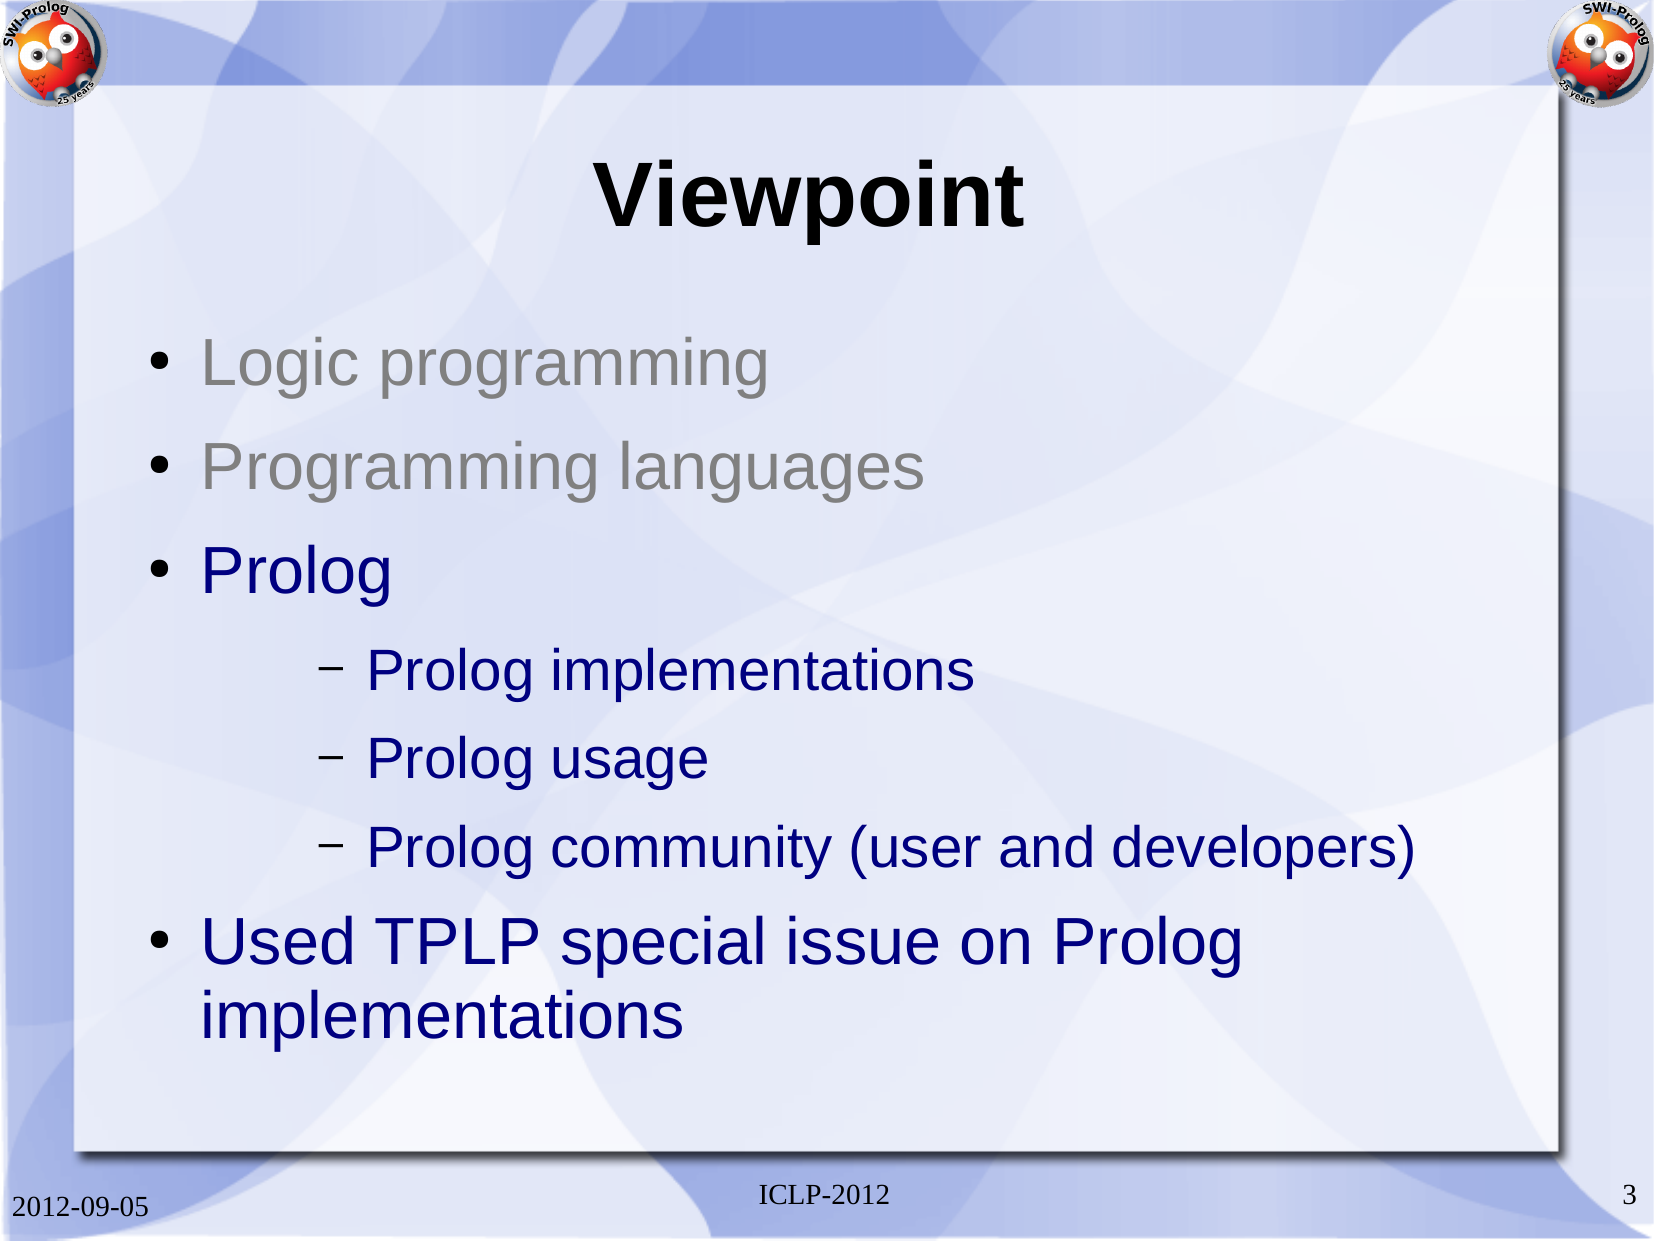

# Viewpoint
Logic programming
Programming languages
Prolog
Prolog implementations
Prolog usage
Prolog community (user and developers)
Used TPLP special issue on Prolog implementations
ICLP-2012
3
2012-09-05